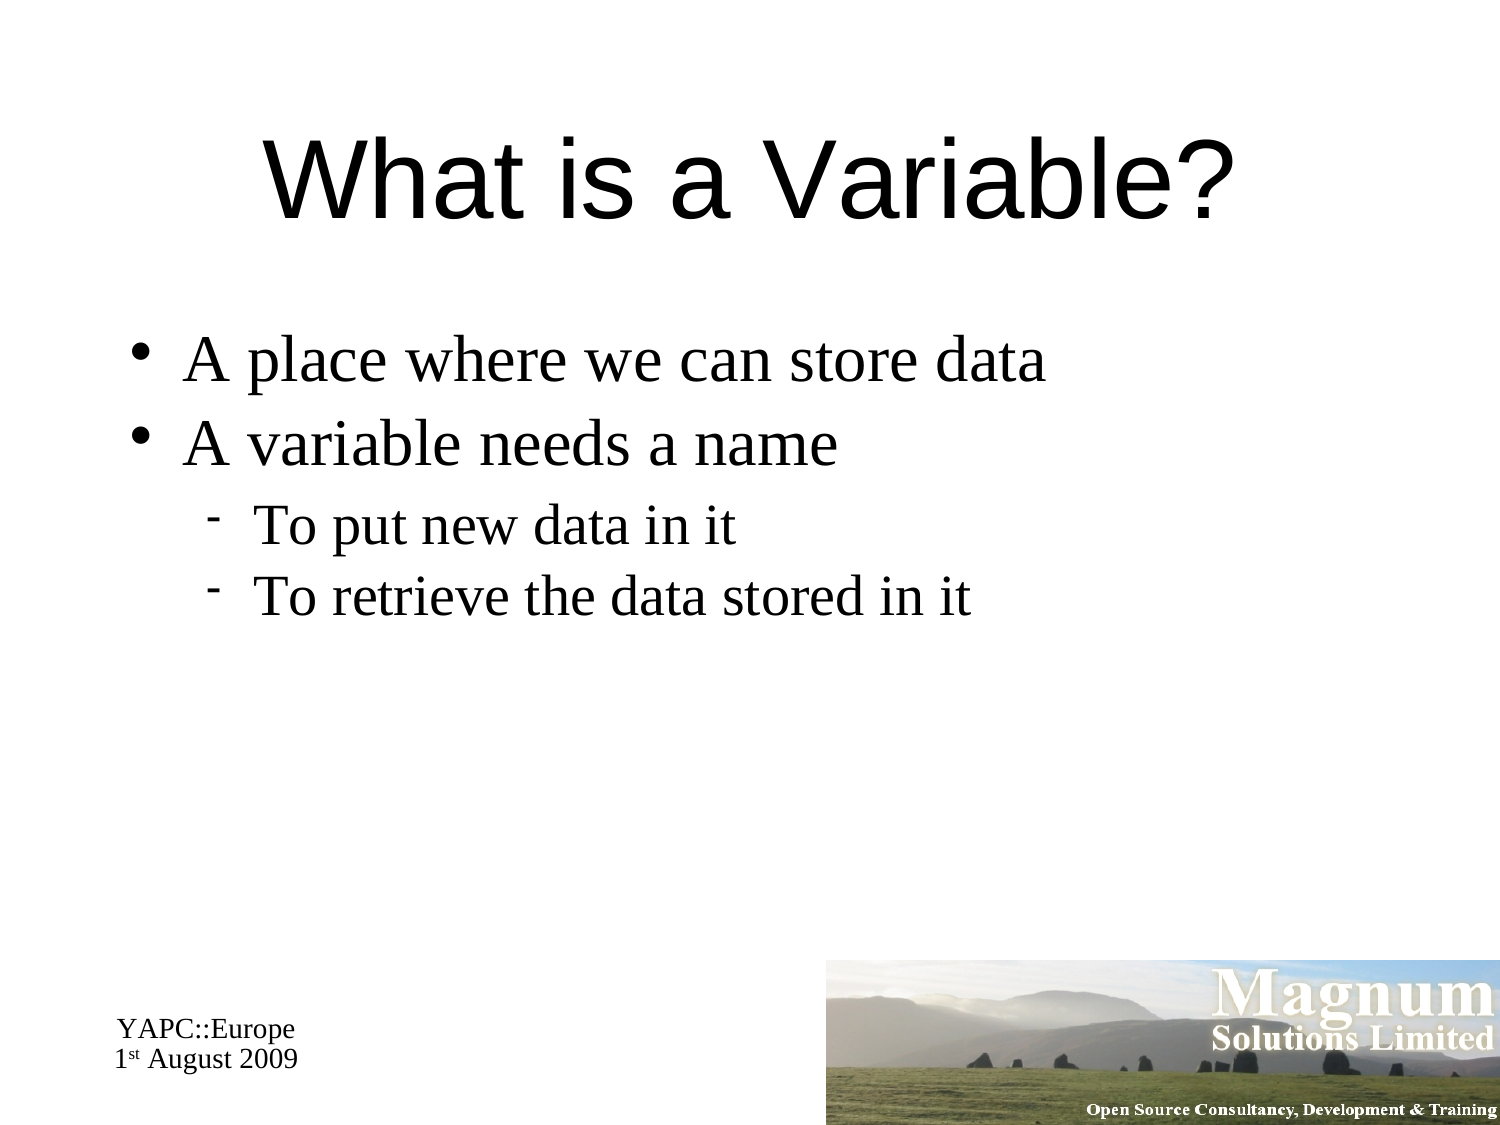

# What is a Variable?
A place where we can store data
A variable needs a name
To put new data in it
To retrieve the data stored in it
22